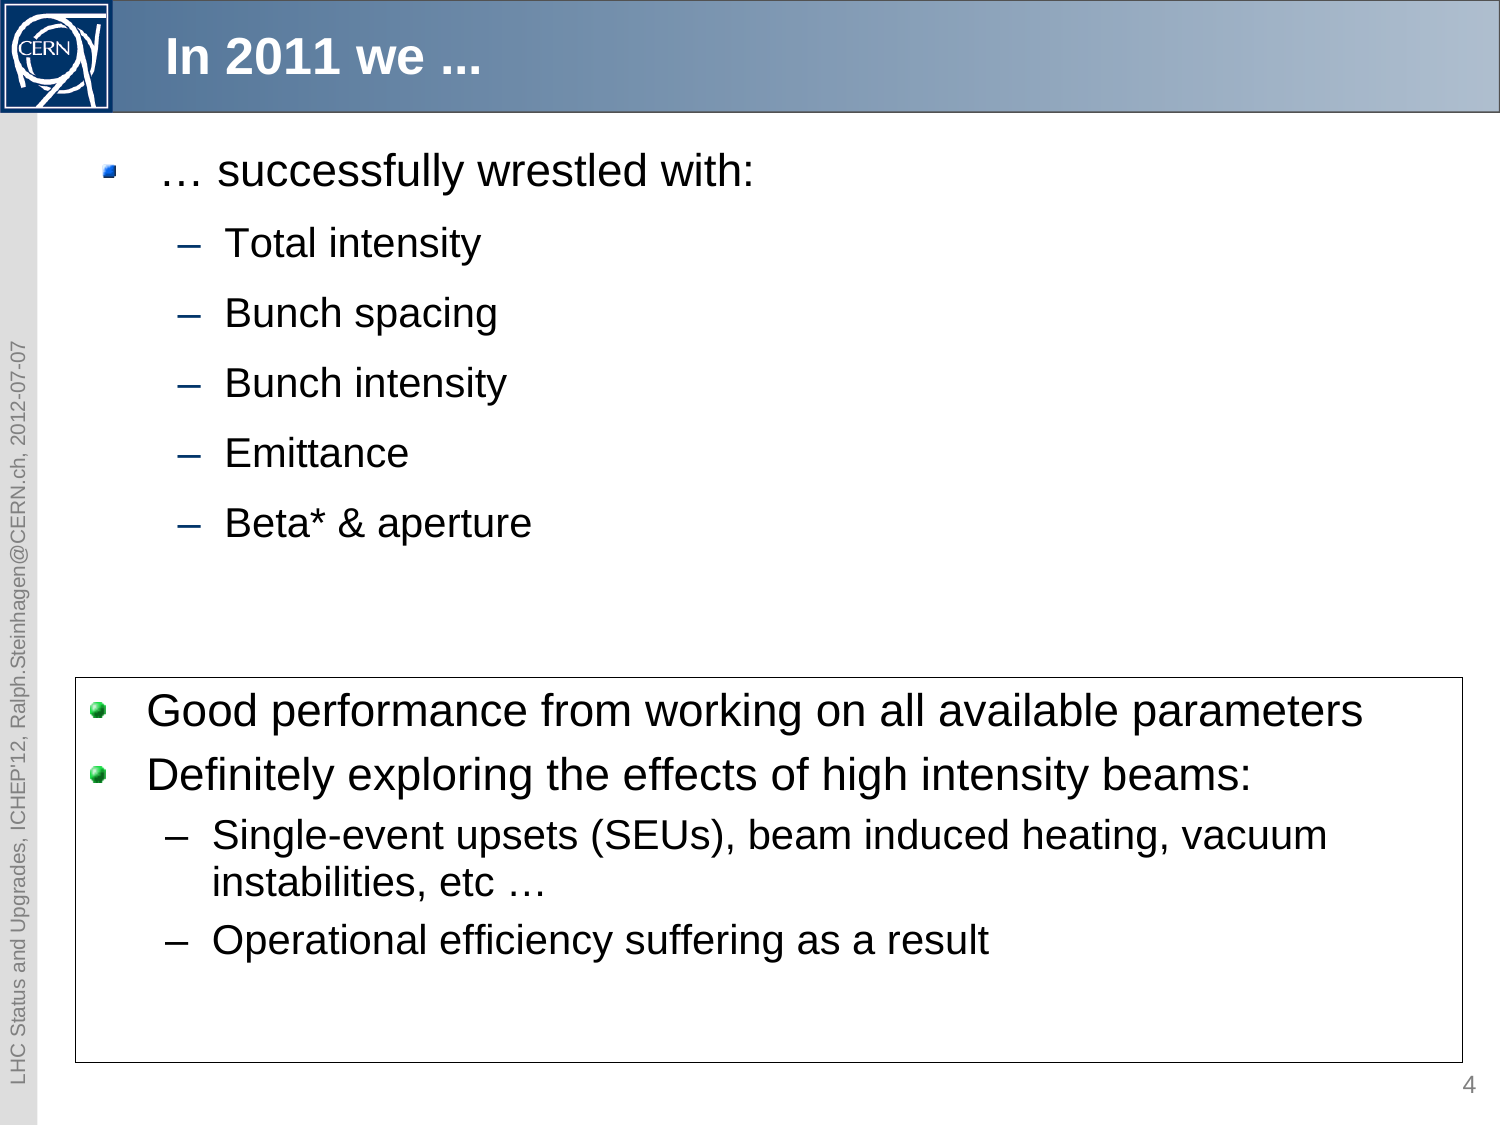

# In 2011 we ...
… successfully wrestled with:
Total intensity
Bunch spacing
Bunch intensity
Emittance
Beta* & aperture
Good performance from working on all available parameters
Definitely exploring the effects of high intensity beams:
Single-event upsets (SEUs), beam induced heating, vacuum instabilities, etc …
Operational efficiency suffering as a result